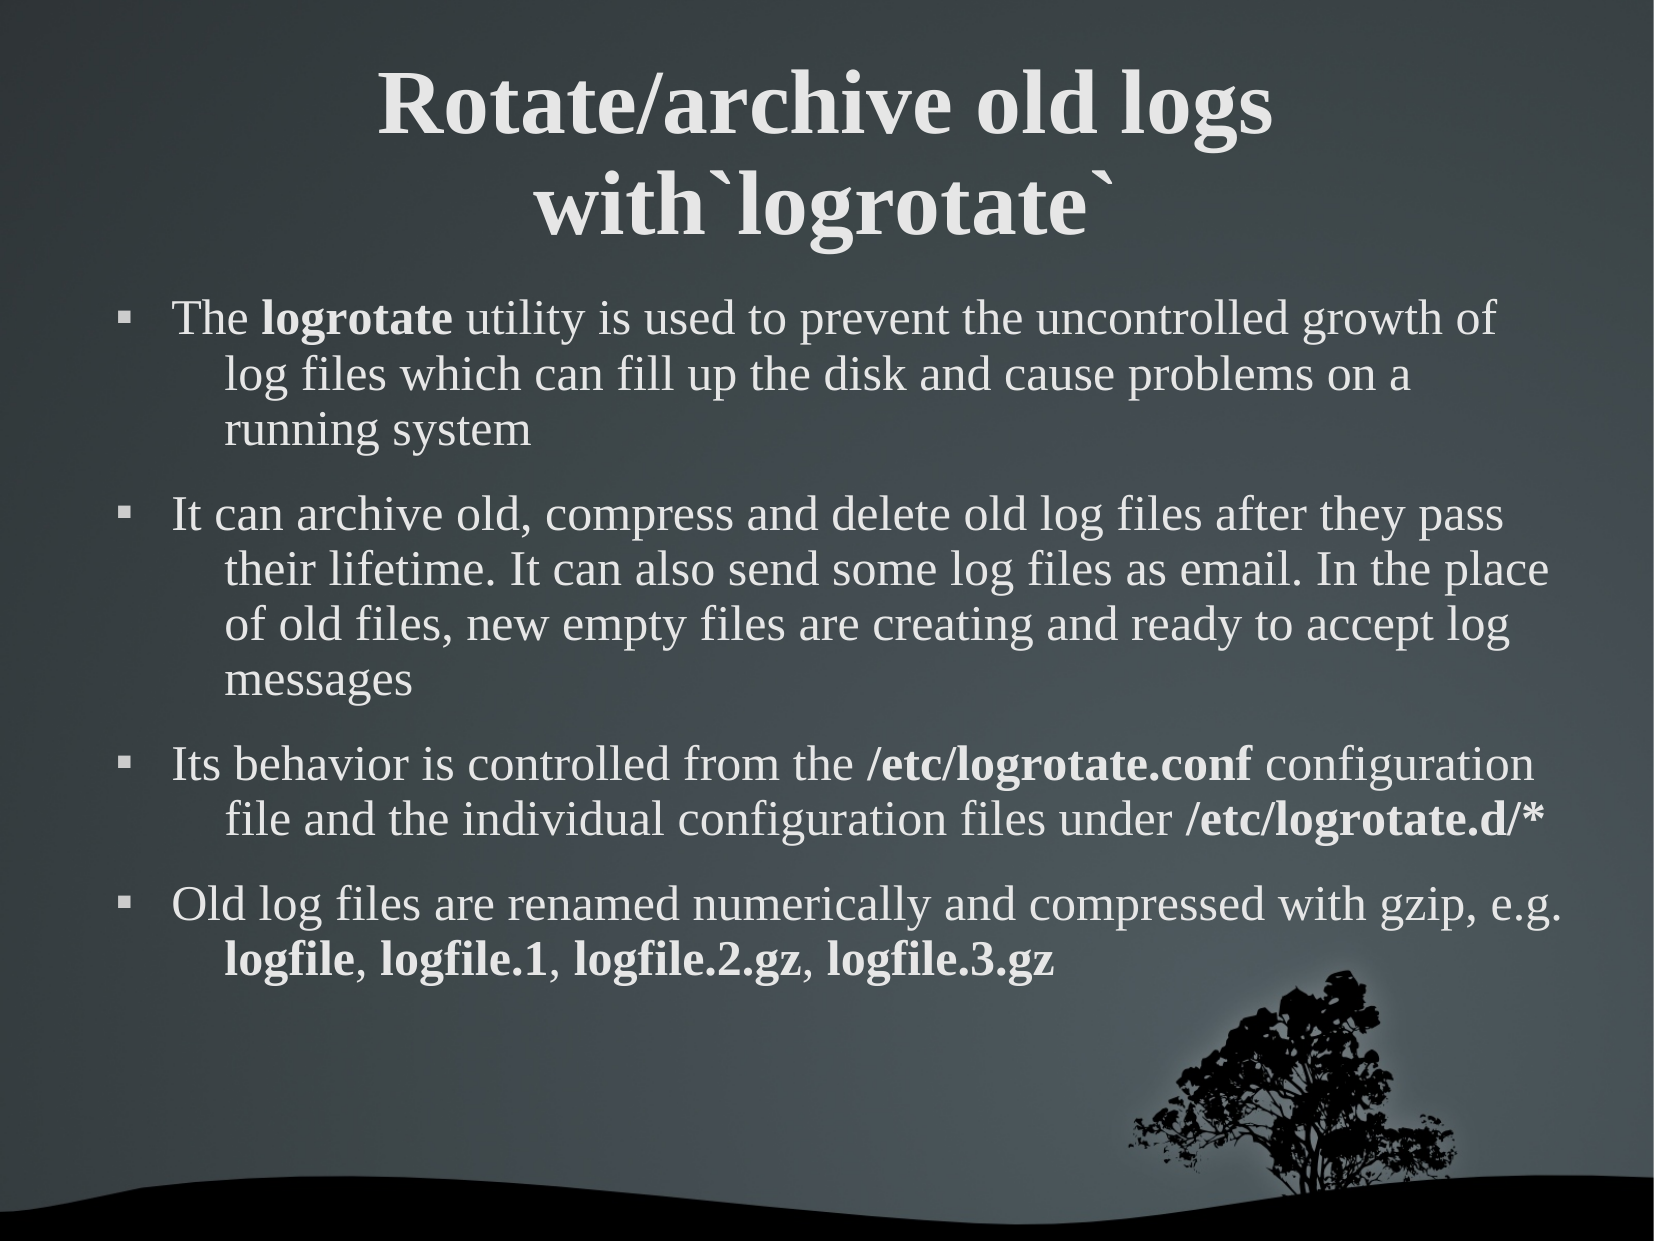

# Rotate/archive old logs with`logrotate`
The logrotate utility is used to prevent the uncontrolled growth of log files which can fill up the disk and cause problems on a running system
It can archive old, compress and delete old log files after they pass their lifetime. It can also send some log files as email. In the place of old files, new empty files are creating and ready to accept log messages
Its behavior is controlled from the /etc/logrotate.conf configuration file and the individual configuration files under /etc/logrotate.d/*
Old log files are renamed numerically and compressed with gzip, e.g. logfile, logfile.1, logfile.2.gz, logfile.3.gz